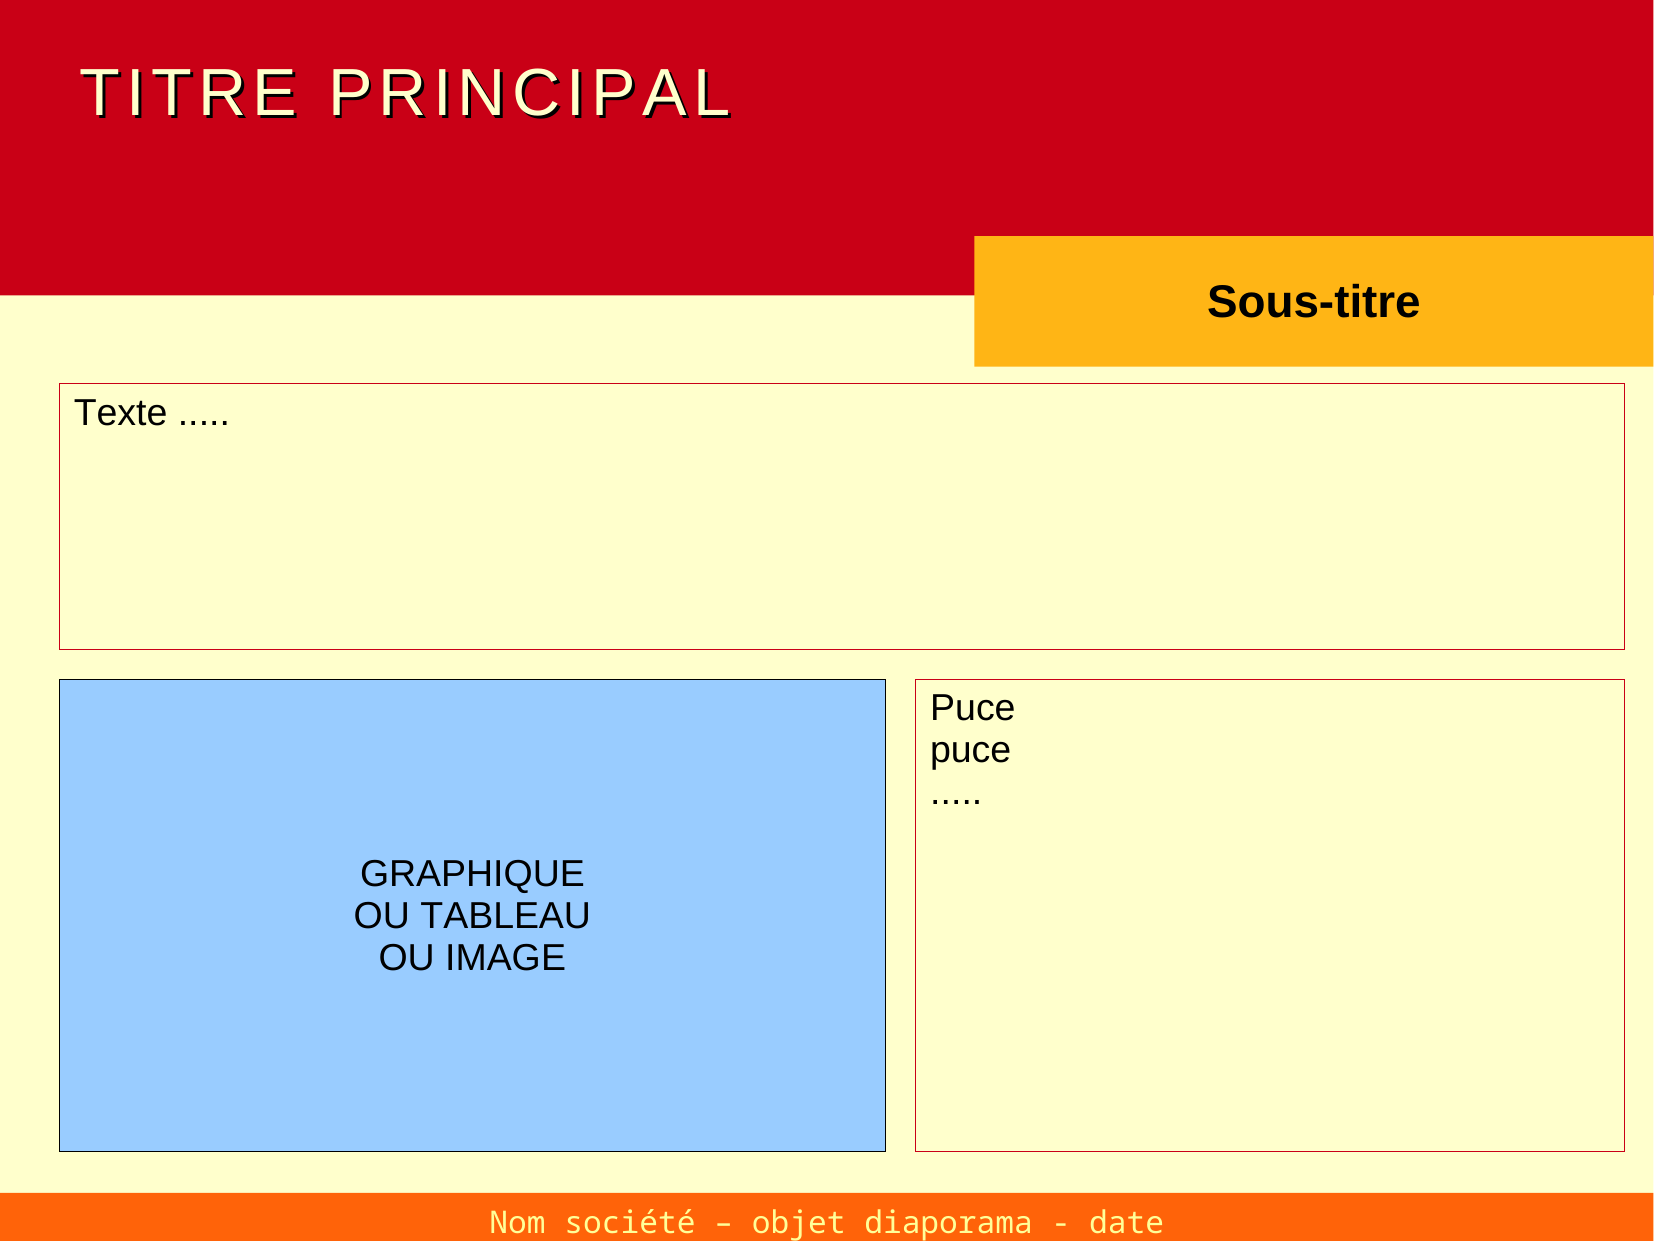

TITRE PRINCIPAL
Sous-titre
Texte .....
GRAPHIQUE
OU TABLEAU
OU IMAGE
Puce
puce
.....
Nom société – objet diaporama - date